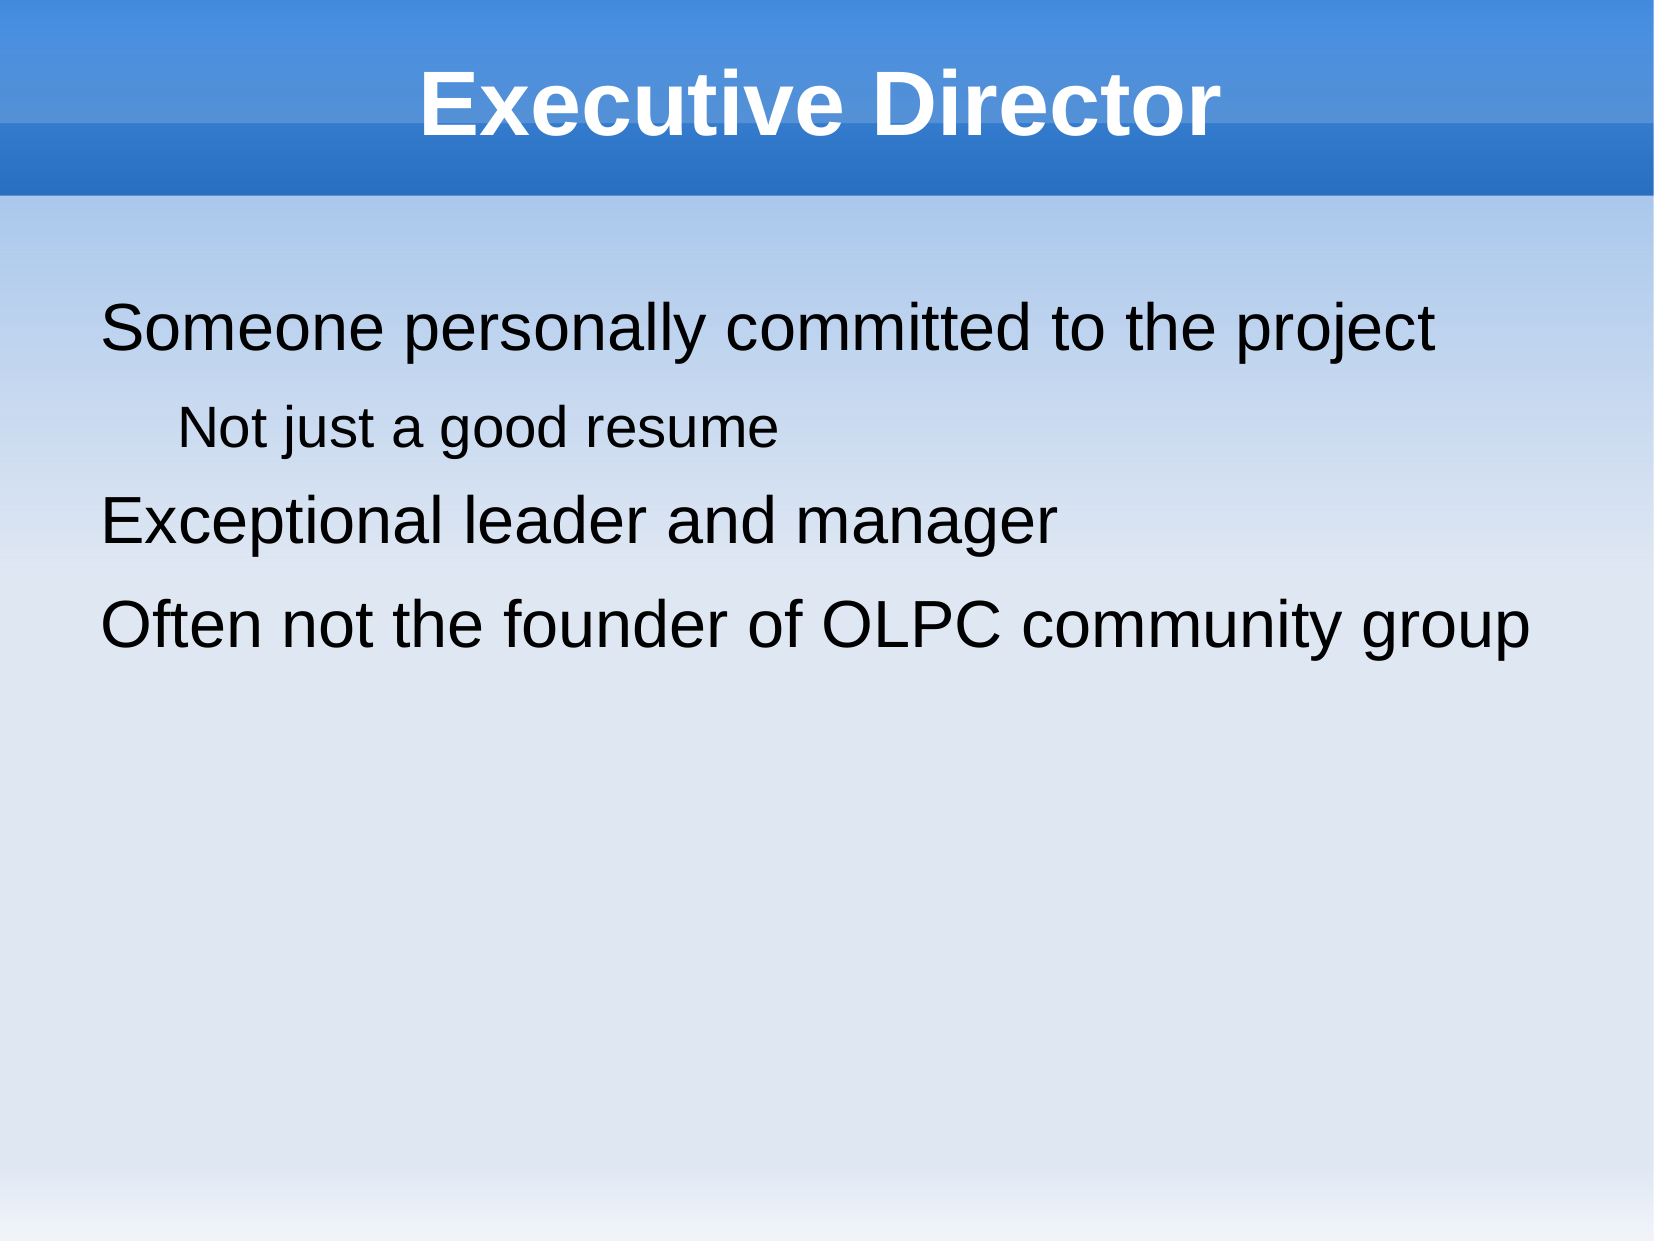

# Executive Director
Someone personally committed to the project
Not just a good resume
Exceptional leader and manager
Often not the founder of OLPC community group